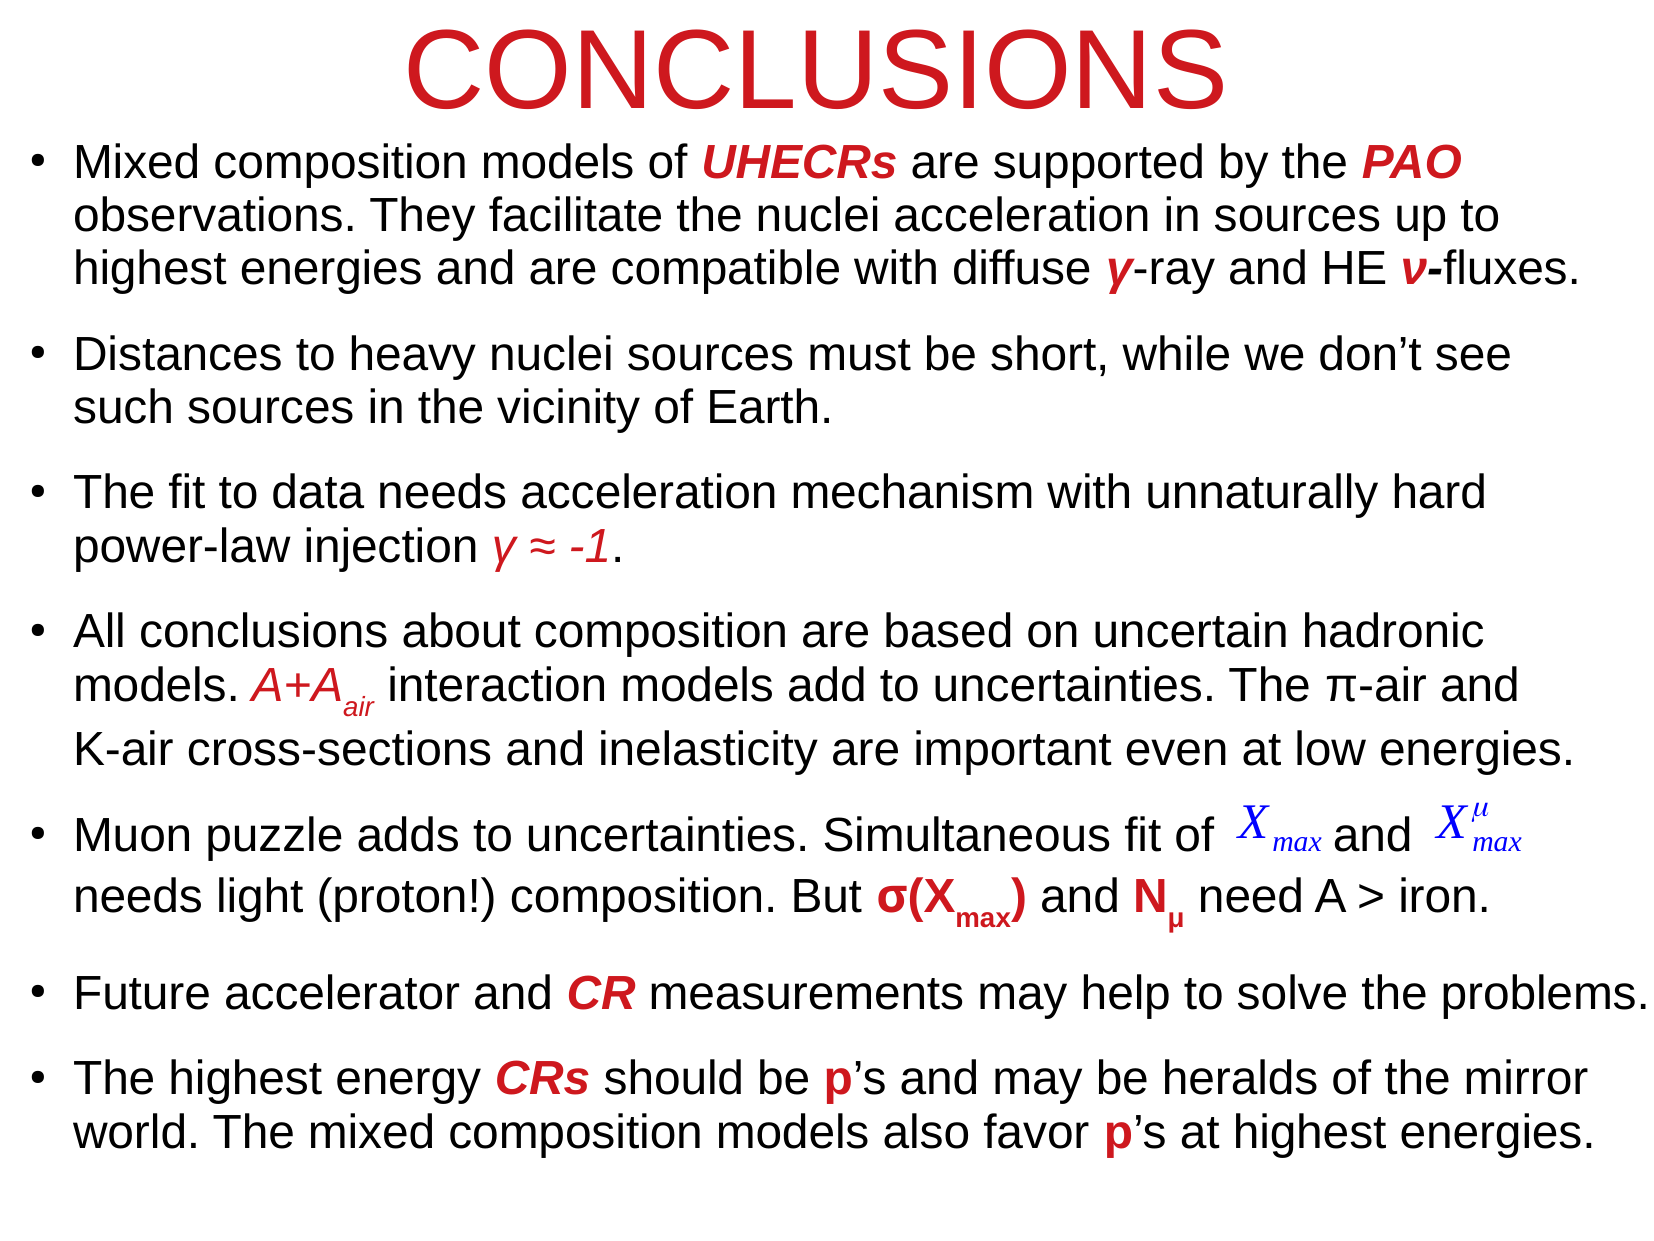

CONCLUSIONS
# Mixed composition models of UHECRs are supported by the PAO observations. They facilitate the nuclei acceleration in sources up to highest energies and are compatible with diffuse γ-ray and HE ν-fluxes.
Distances to heavy nuclei sources must be short, while we don’t see
such sources in the vicinity of Earth.
The fit to data needs acceleration mechanism with unnaturally hard
power-law injection γ ≈ -1.
All conclusions about composition are based on uncertain hadronic models. A+Aair interaction models add to uncertainties. The π-air and
K-air cross-sections and inelasticity are important even at low energies.
Muon puzzle adds to uncertainties. Simultaneous fit of and
needs light (proton!) composition. But σ(Xmax) and Nμ need A > iron.
Future accelerator and CR measurements may help to solve the problems.
The highest energy CRs should be p’s and may be heralds of the mirror world. The mixed composition models also favor p’s at highest energies.
LNGS
51